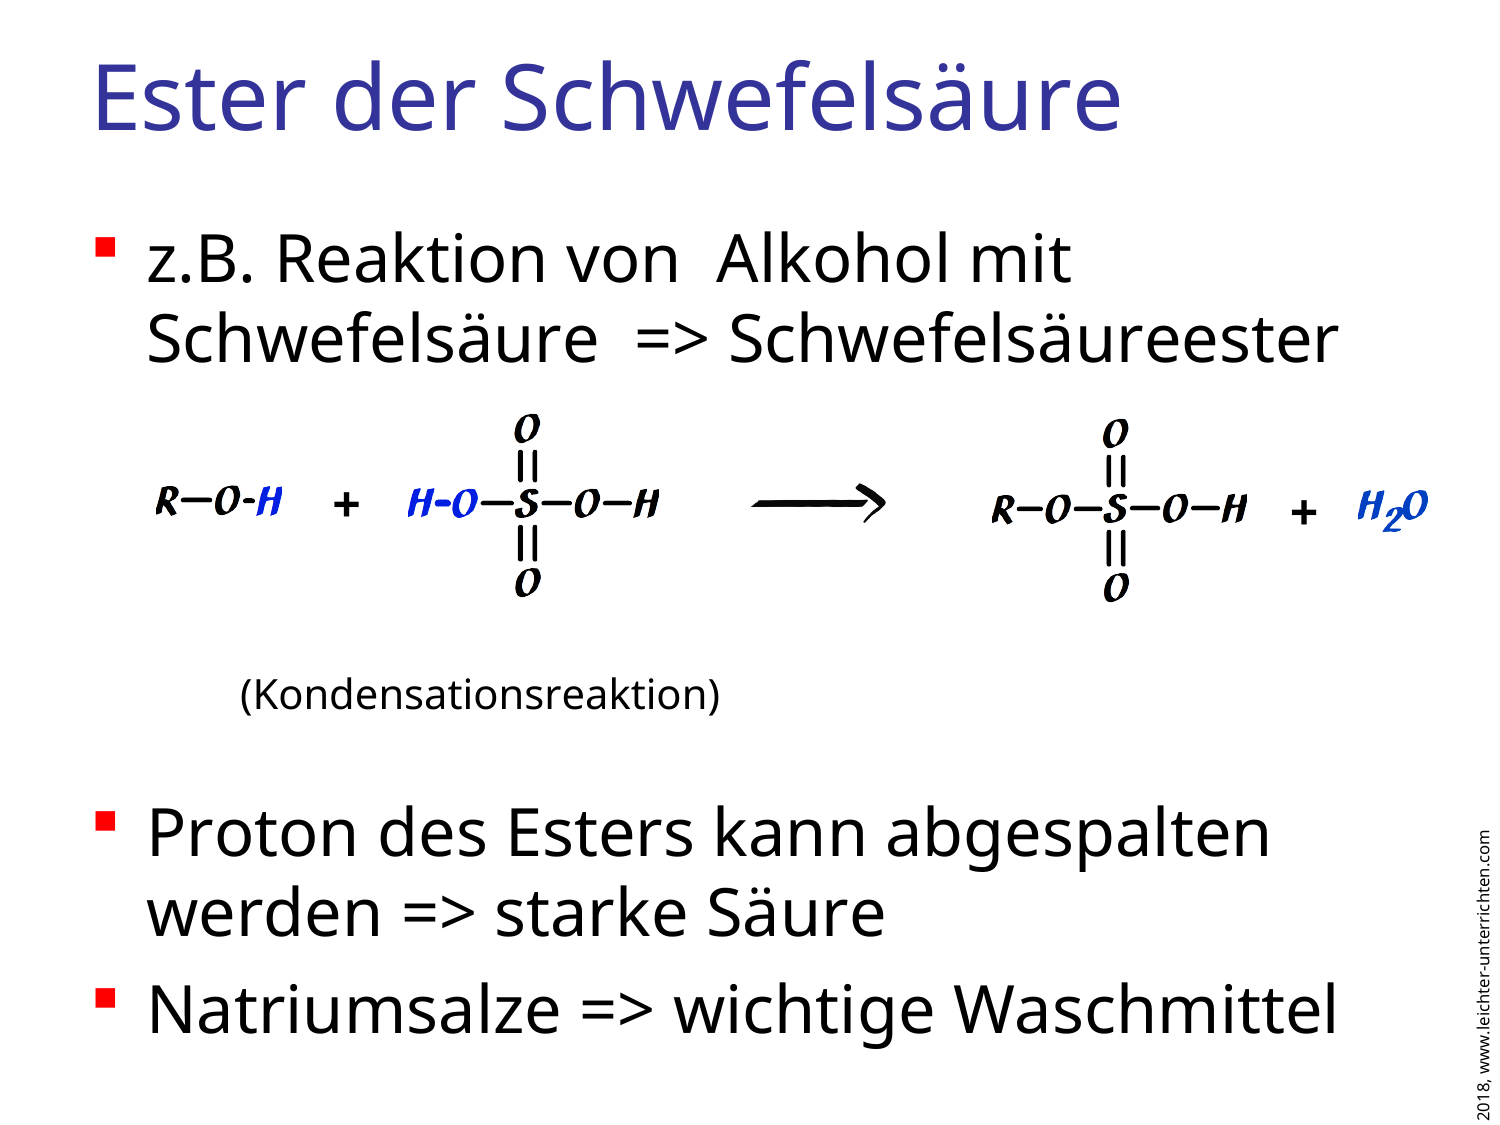

# Ester der Schwefelsäure
z.B. Reaktion von Alkohol mit Schwefelsäure => Schwefelsäureester
	(Kondensationsreaktion)
Proton des Esters kann abgespalten werden => starke Säure
Natriumsalze => wichtige Waschmittel
+
+